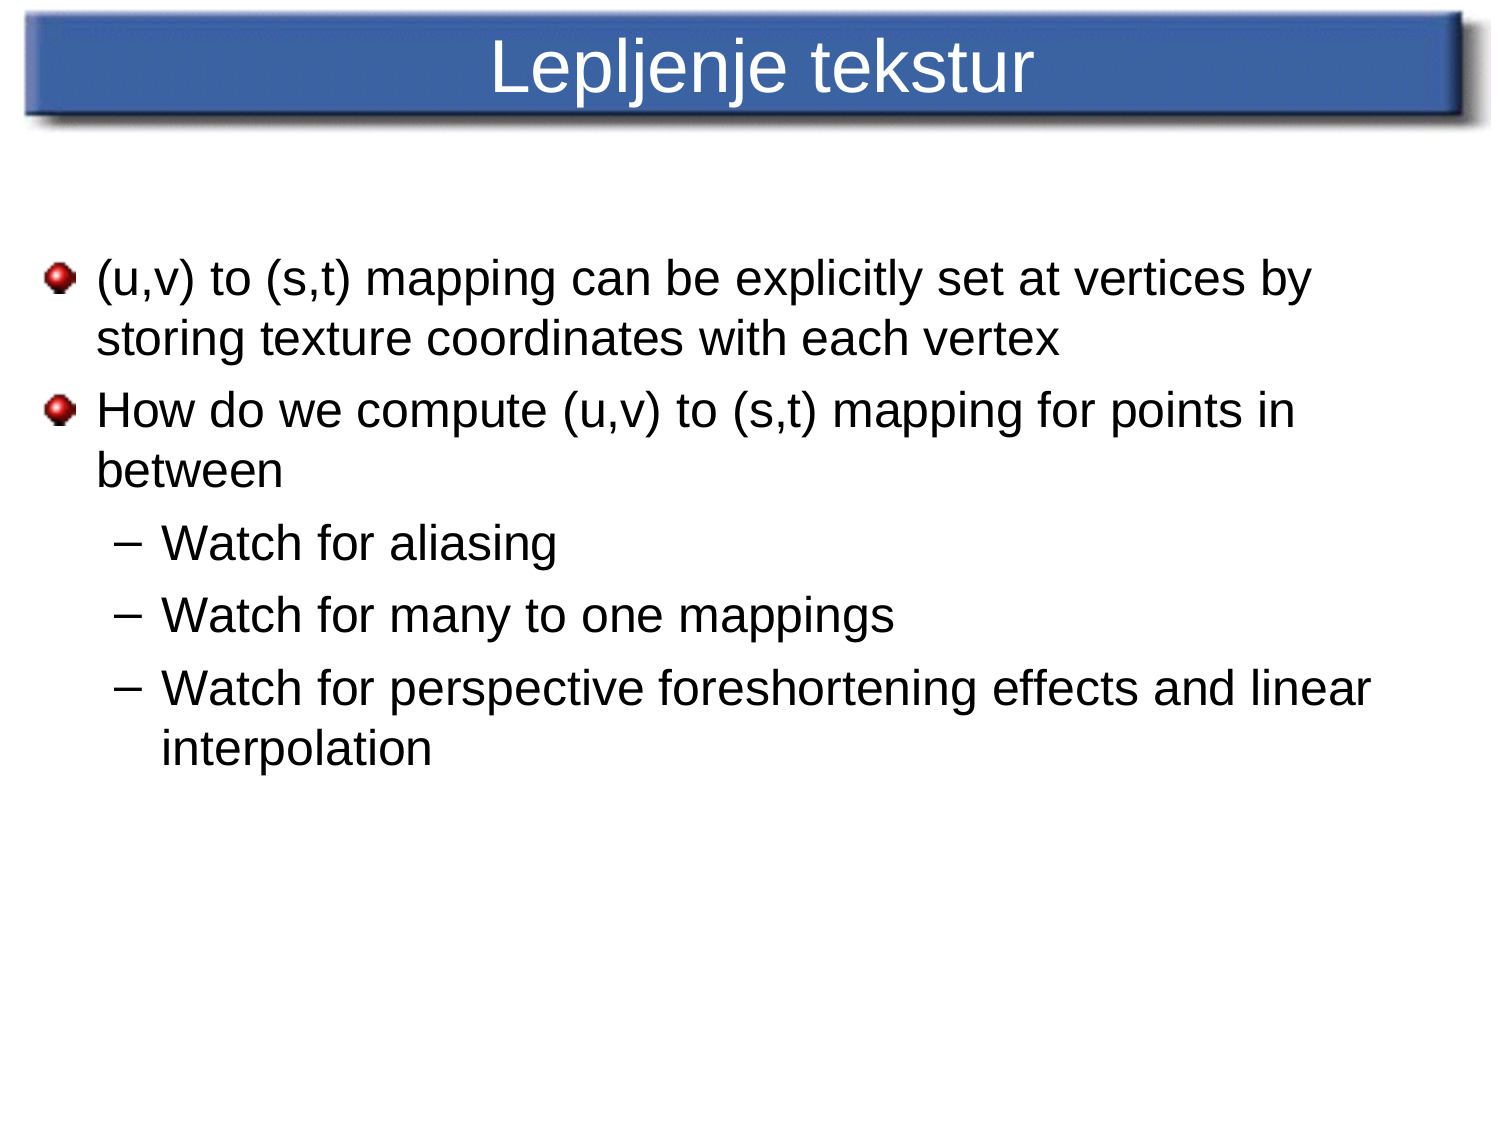

# Lepljenje tekstur
(u,v) to (s,t) mapping can be explicitly set at vertices by storing texture coordinates with each vertex
How do we compute (u,v) to (s,t) mapping for points in between
Watch for aliasing
Watch for many to one mappings
Watch for perspective foreshortening effects and linear interpolation